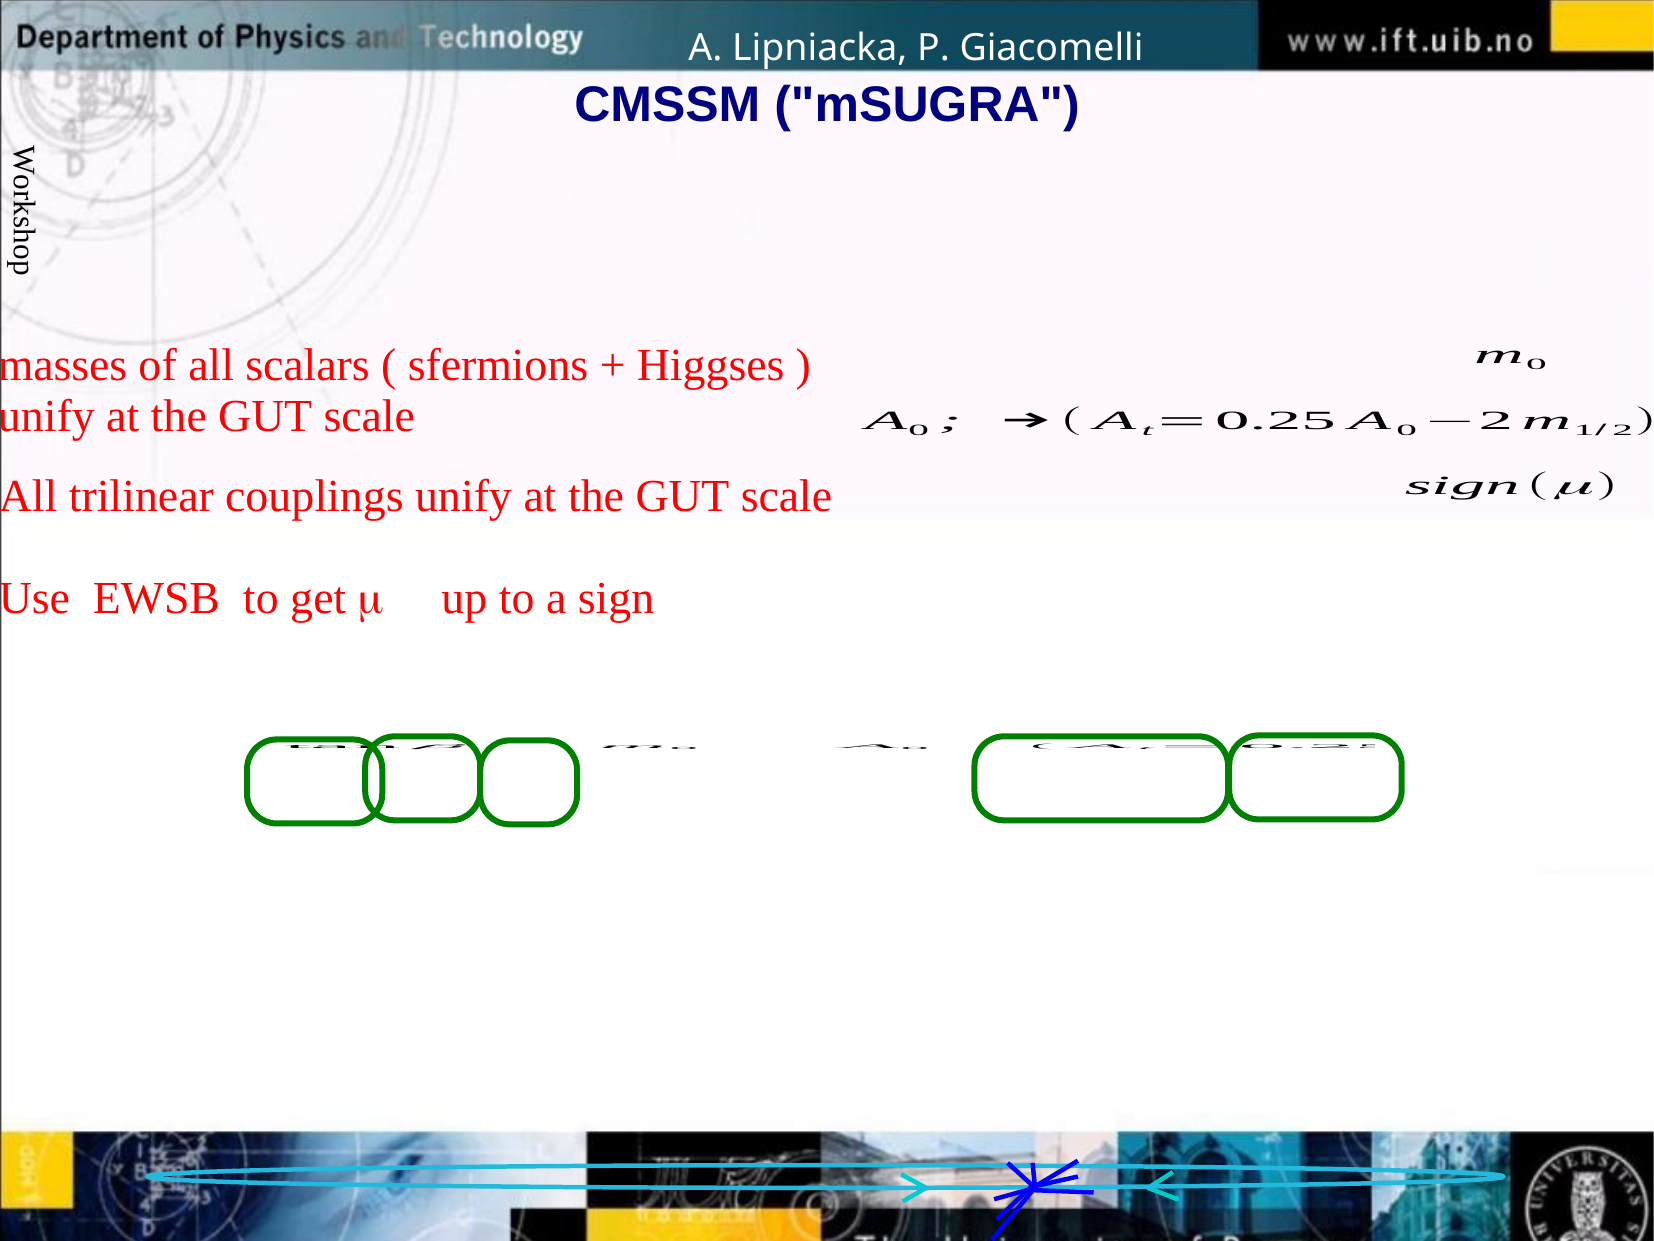

# CMSSM ("mSUGRA")
masses of all scalars ( sfermions + Higgses )
unify at the GUT scale
All trilinear couplings unify at the GUT scale
Use EWSB to get  up to a sign